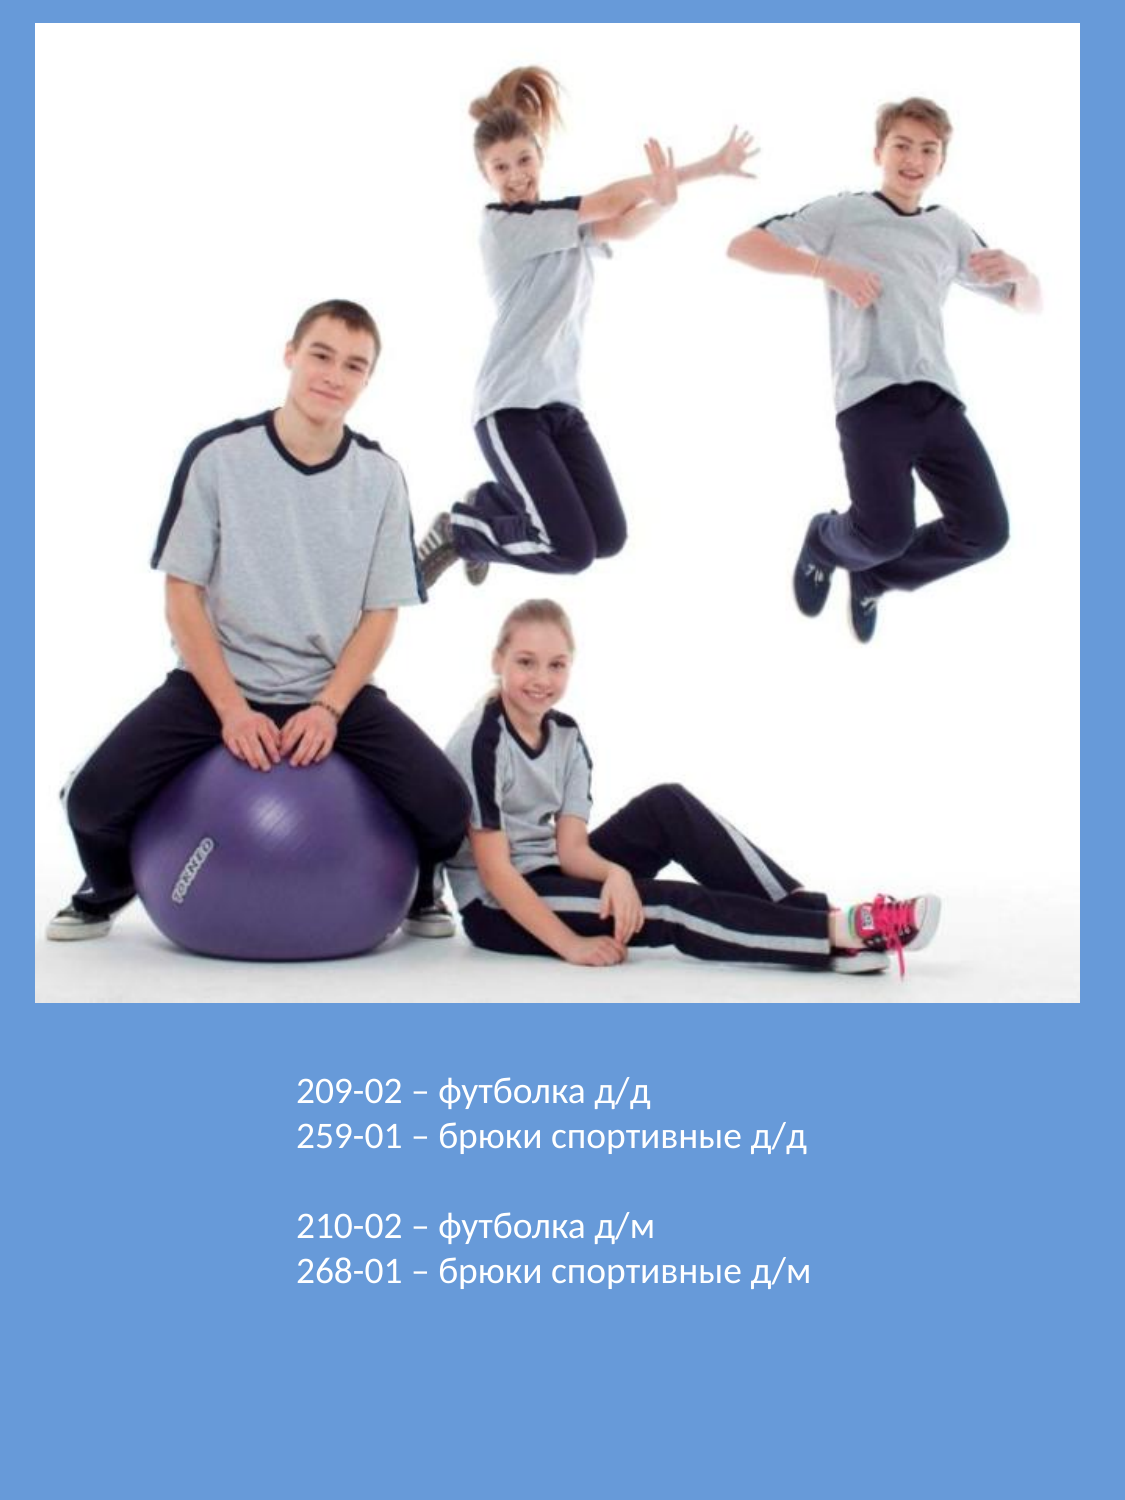

209-02 – футболка д/д
259-01 – брюки спортивные д/д
210-02 – футболка д/м
268-01 – брюки спортивные д/м